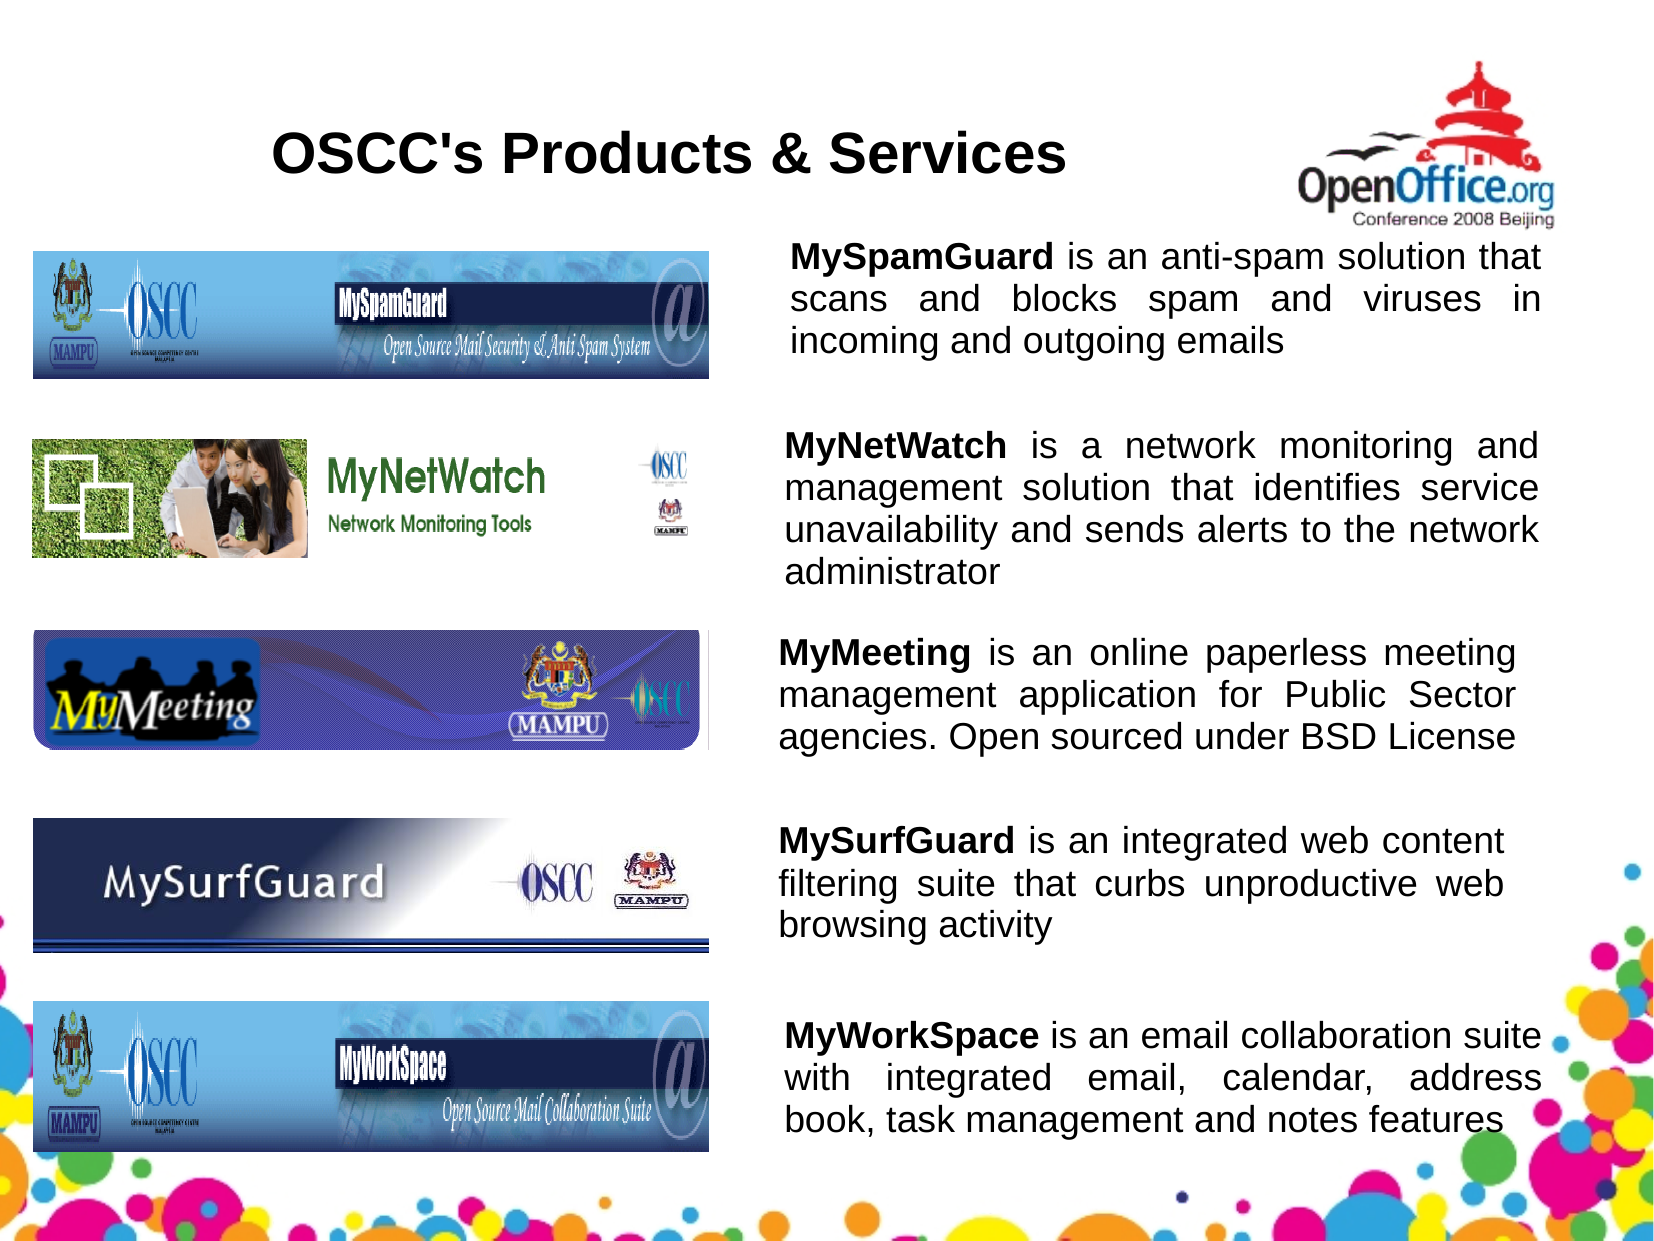

# OSCC's Products & Services
MySpamGuard is an anti-spam solution that scans and blocks spam and viruses in incoming and outgoing emails
MyNetWatch is a network monitoring and management solution that identifies service unavailability and sends alerts to the network administrator
MyMeeting is an online paperless meeting management application for Public Sector agencies. Open sourced under BSD License
MySurfGuard is an integrated web content filtering suite that curbs unproductive web browsing activity
MyWorkSpace is an email collaboration suite with integrated email, calendar, address book, task management and notes features